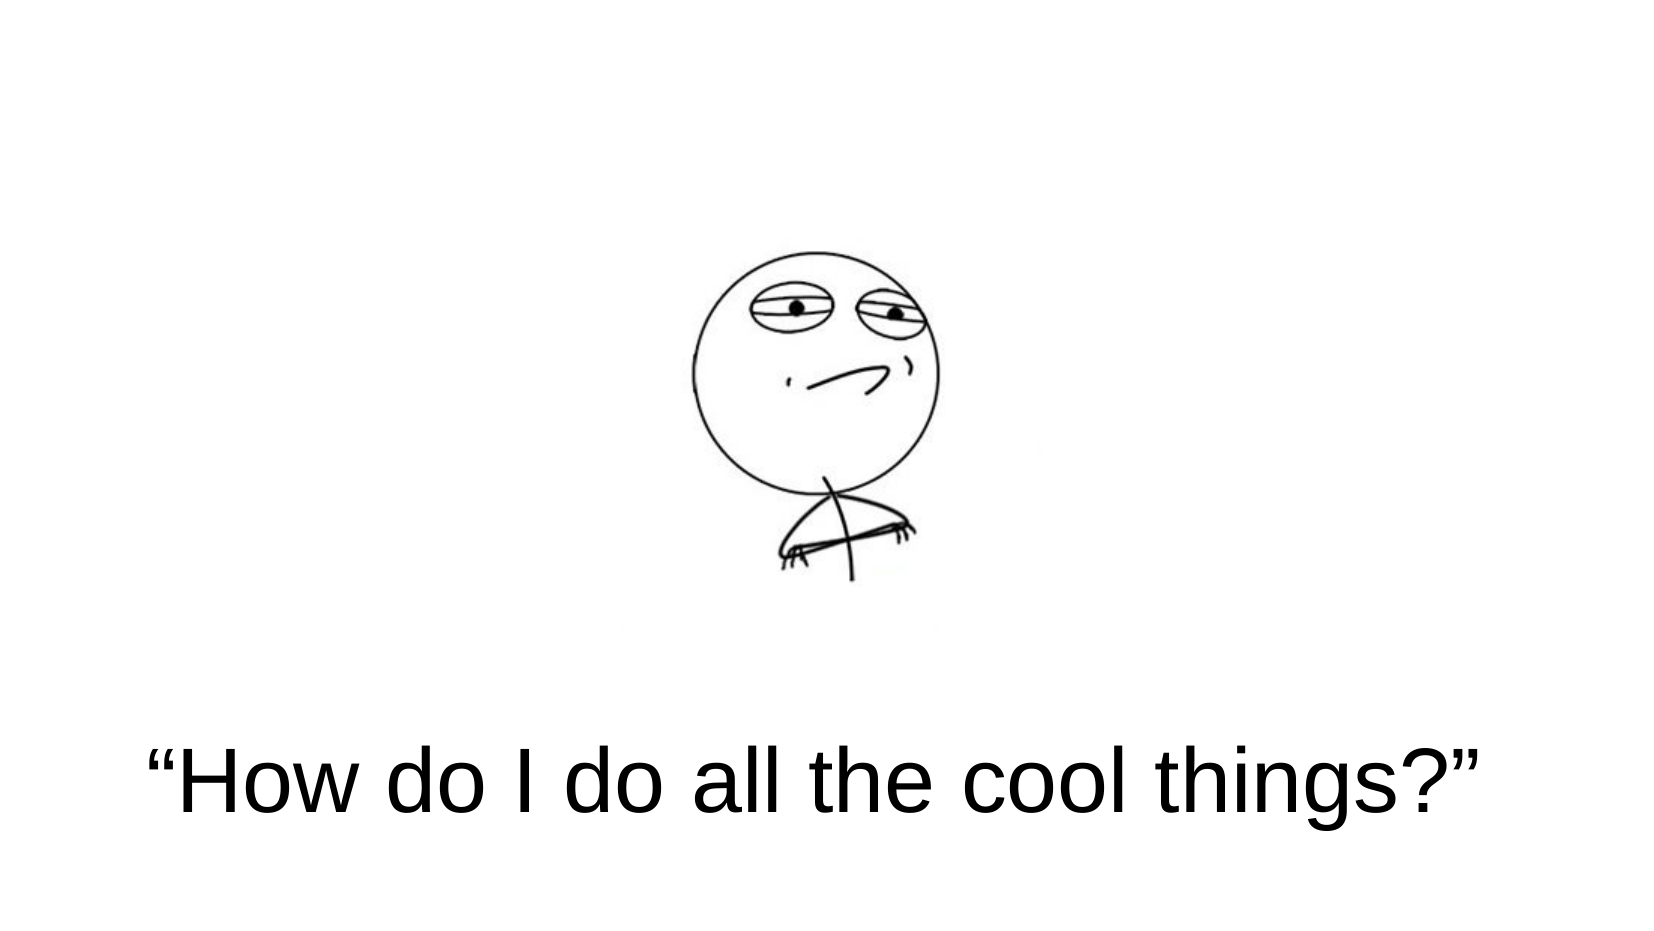

# “How do I do all the cool things?”